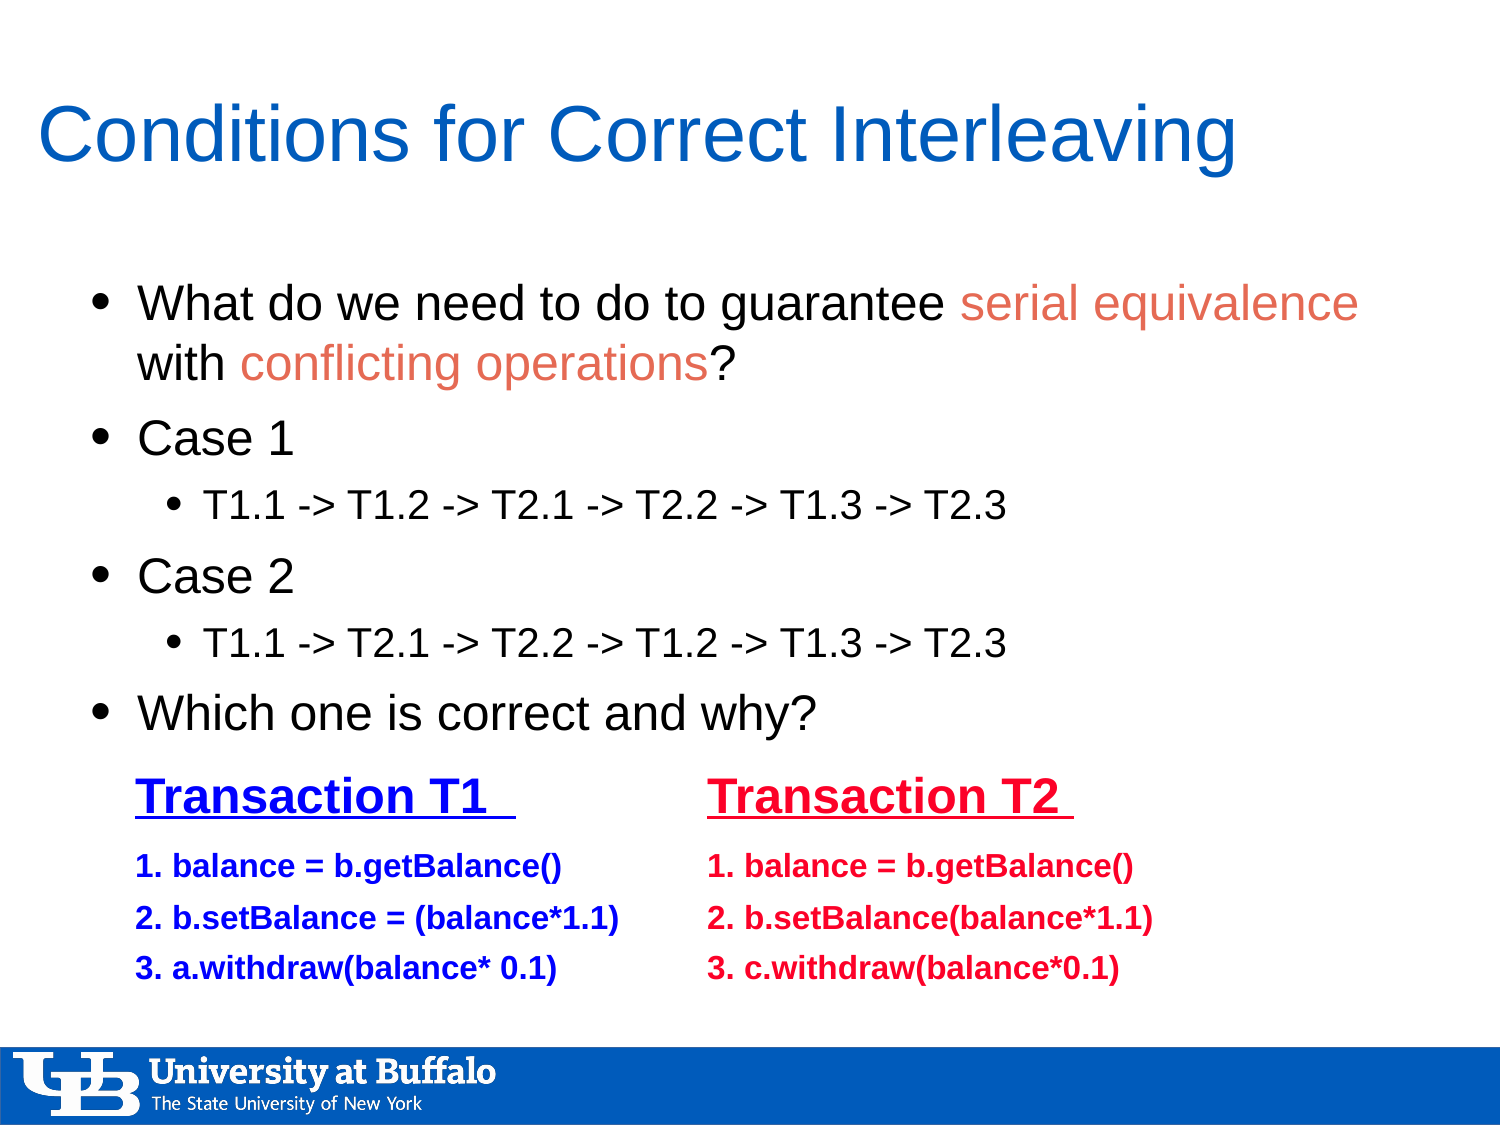

# Conditions for Correct Interleaving
What do we need to do to guarantee serial equivalence with conflicting operations?
Case 1
T1.1 -> T1.2 -> T2.1 -> T2.2 -> T1.3 -> T2.3
Case 2
T1.1 -> T2.1 -> T2.2 -> T1.2 -> T1.3 -> T2.3
Which one is correct and why?
Transaction T1 			Transaction T2
1. balance = b.getBalance()		1. balance = b.getBalance()
2. b.setBalance = (balance*1.1)		2. b.setBalance(balance*1.1)
3. a.withdraw(balance* 0.1)		3. c.withdraw(balance*0.1)